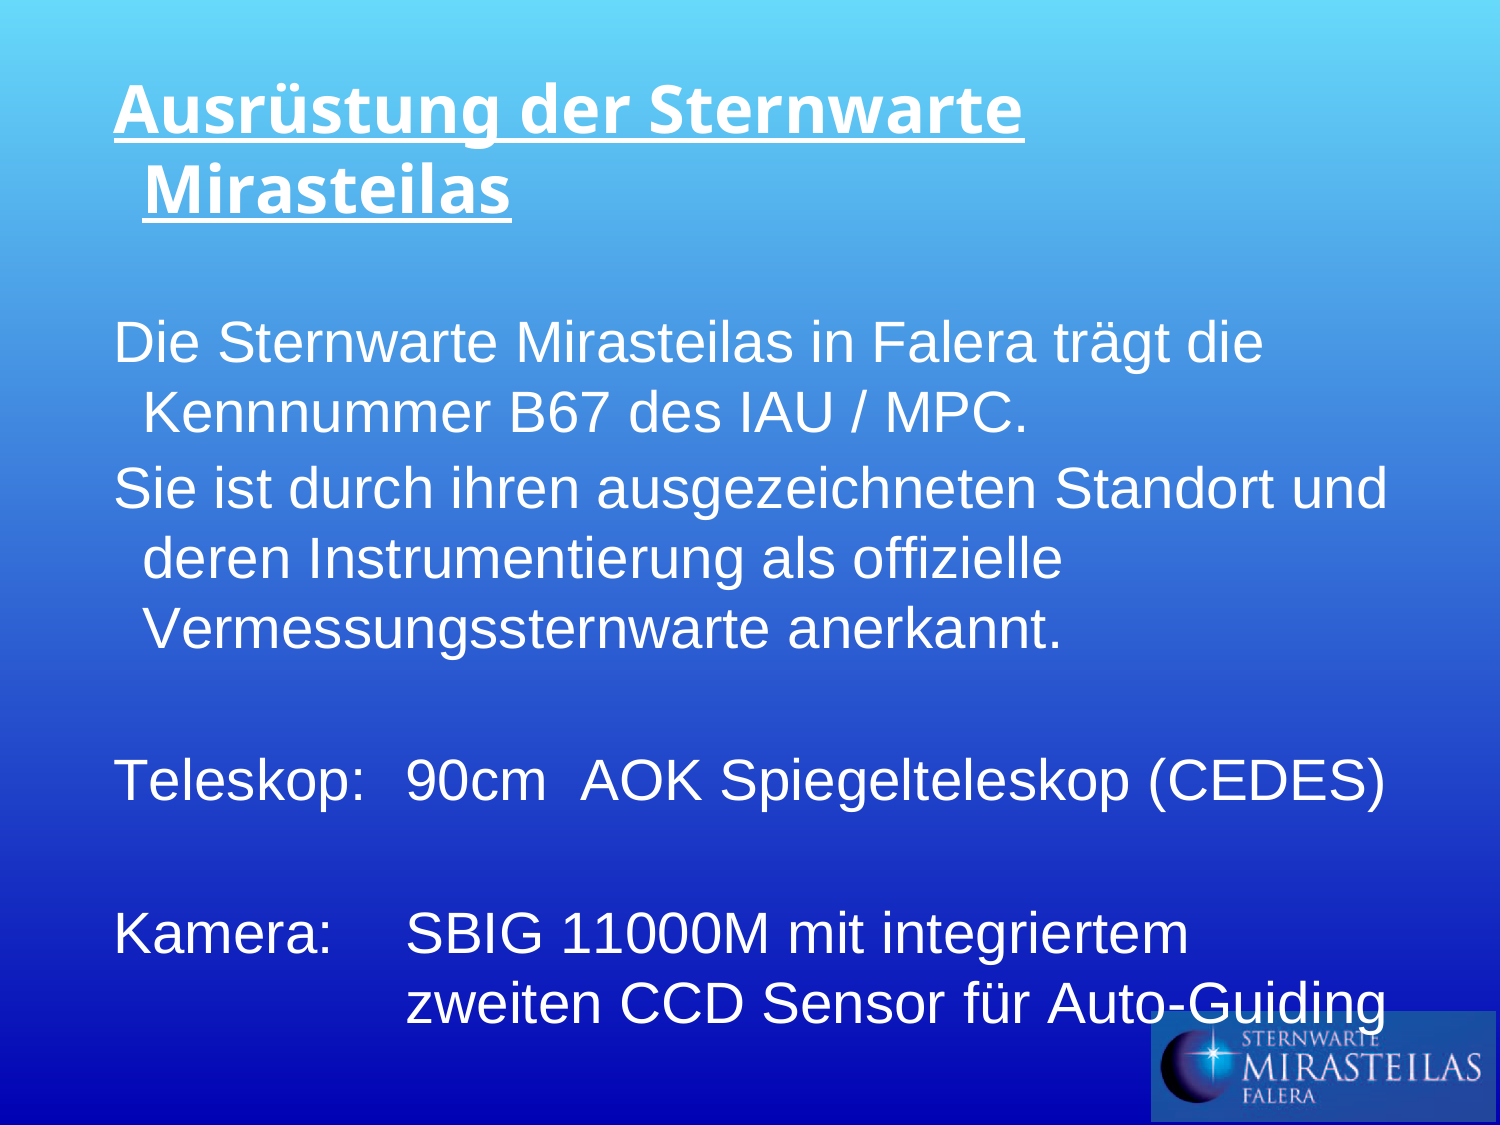

Ausrüstung der Sternwarte Mirasteilas
Die Sternwarte Mirasteilas in Falera trägt die Kennnummer B67 des IAU / MPC.
Sie ist durch ihren ausgezeichneten Standort und deren Instrumentierung als offizielle Vermessungssternwarte anerkannt.
Teleskop:	90cm AOK Spiegelteleskop (CEDES)
Kamera:	SBIG 11000M mit integriertem 							zweiten CCD Sensor für Auto-Guiding
Software:	Astrometrica